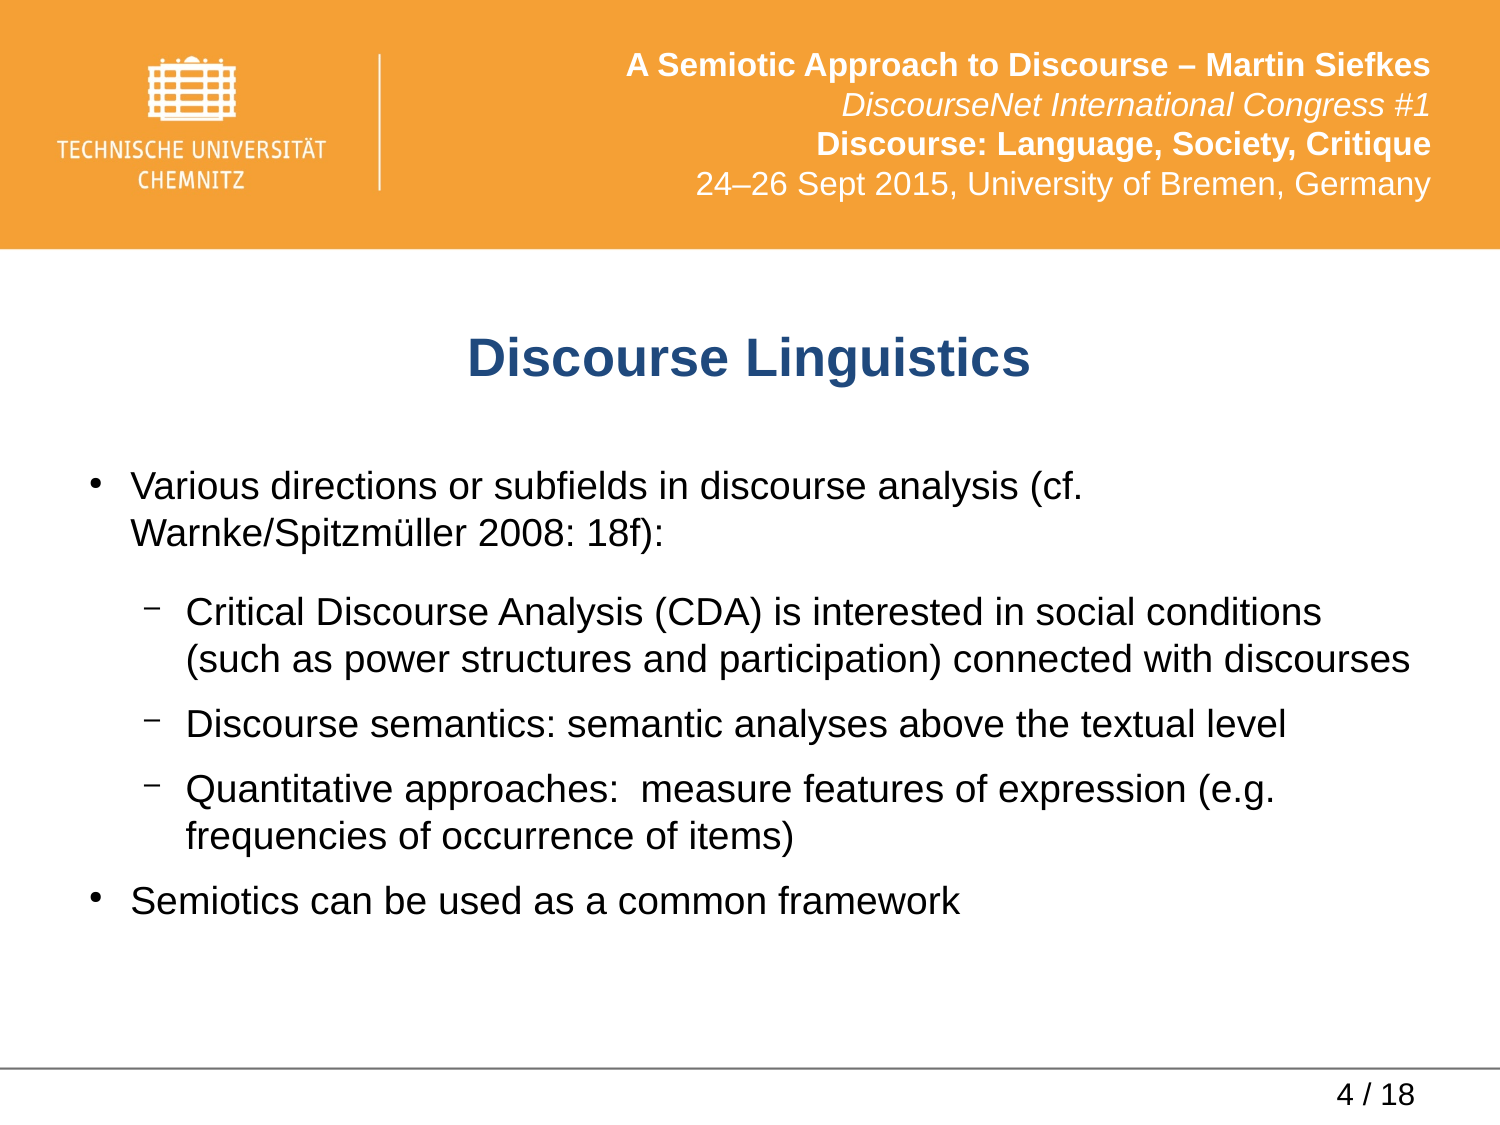

#
Discourse Linguistics
Various directions or subfields in discourse analysis (cf. Warnke/Spitzmüller 2008: 18f):
Critical Discourse Analysis (CDA) is interested in social conditions (such as power structures and participation) connected with discourses
Discourse semantics: semantic analyses above the textual level
Quantitative approaches: measure features of expression (e.g. frequencies of occurrence of items)
Semiotics can be used as a common framework